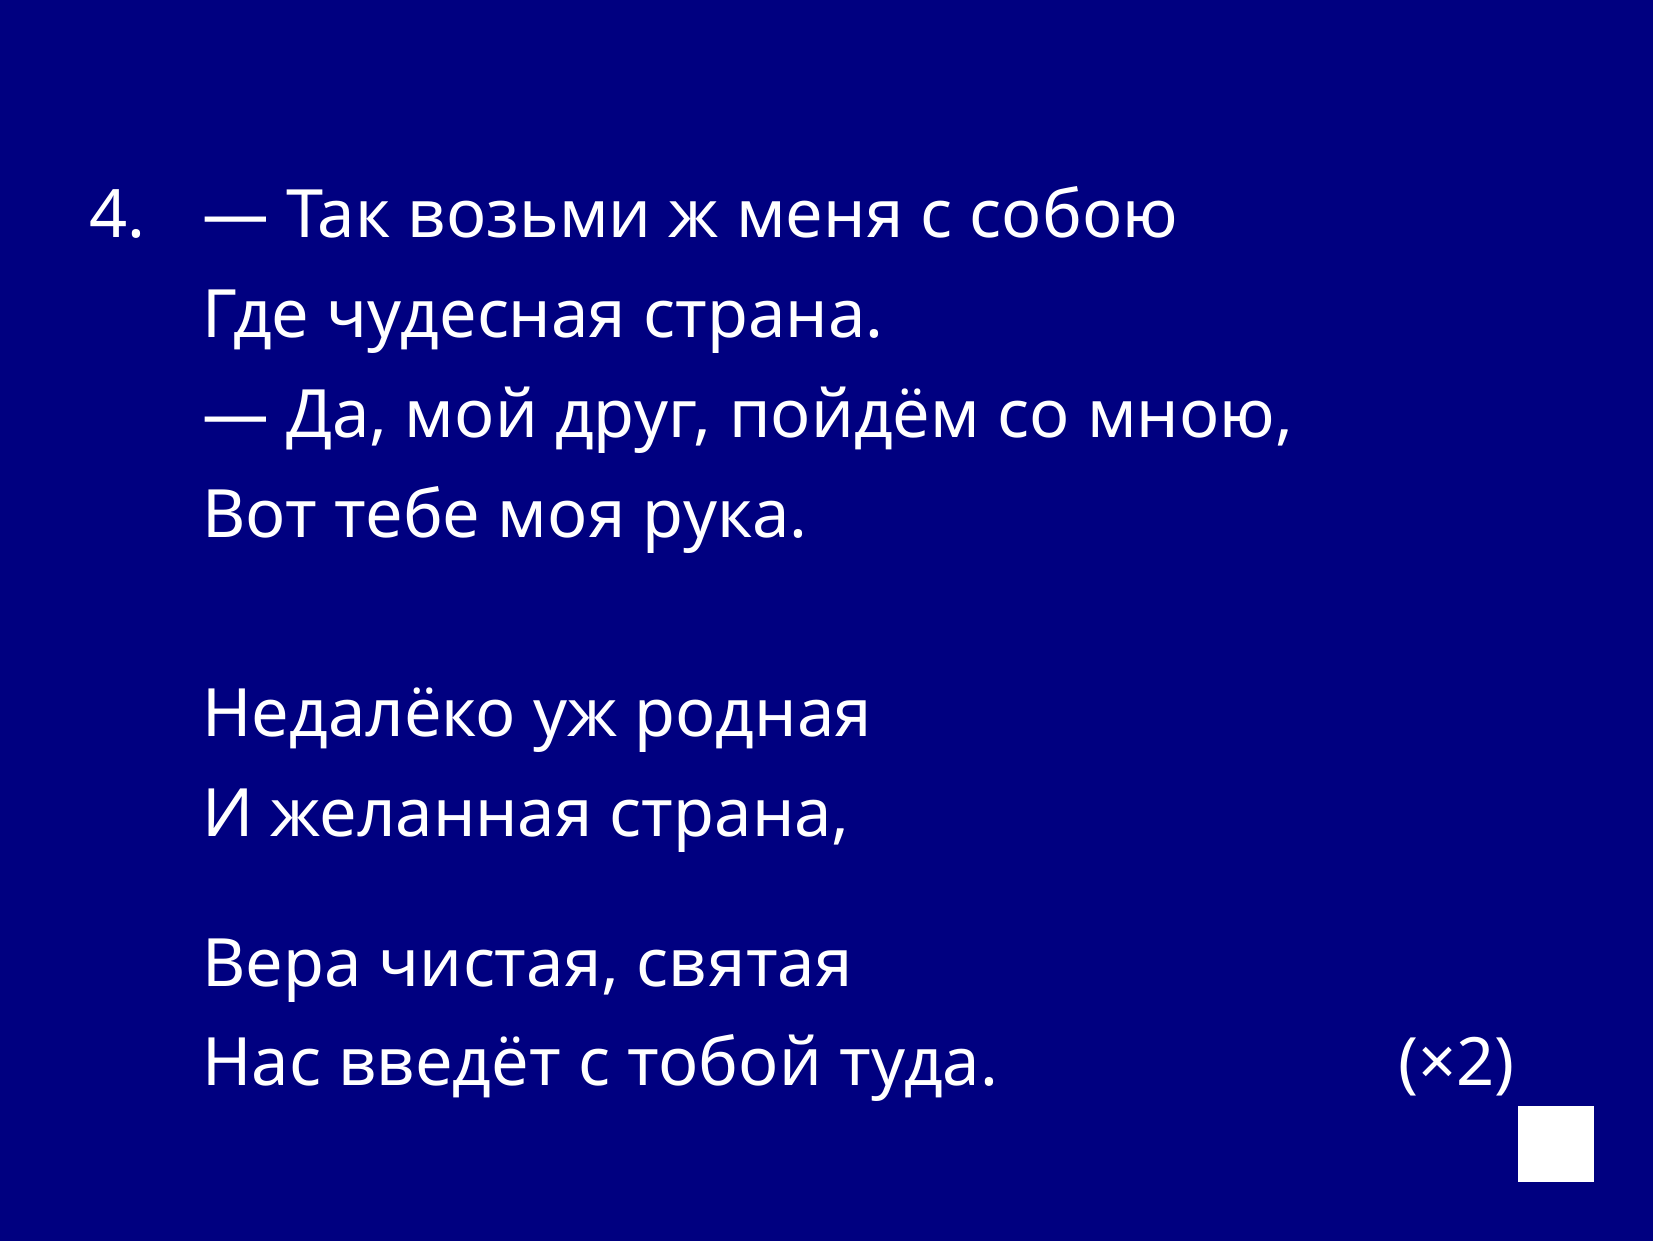

4.	— Так возьми ж меня с собою
	Где чудесная страна.
	— Да, мой друг, пойдём со мною,
	Вот тебе моя рука.
	Недалёко уж родная
	И желанная страна,
	Вера чистая, святая
	Нас введёт с тобой туда.	(×2)